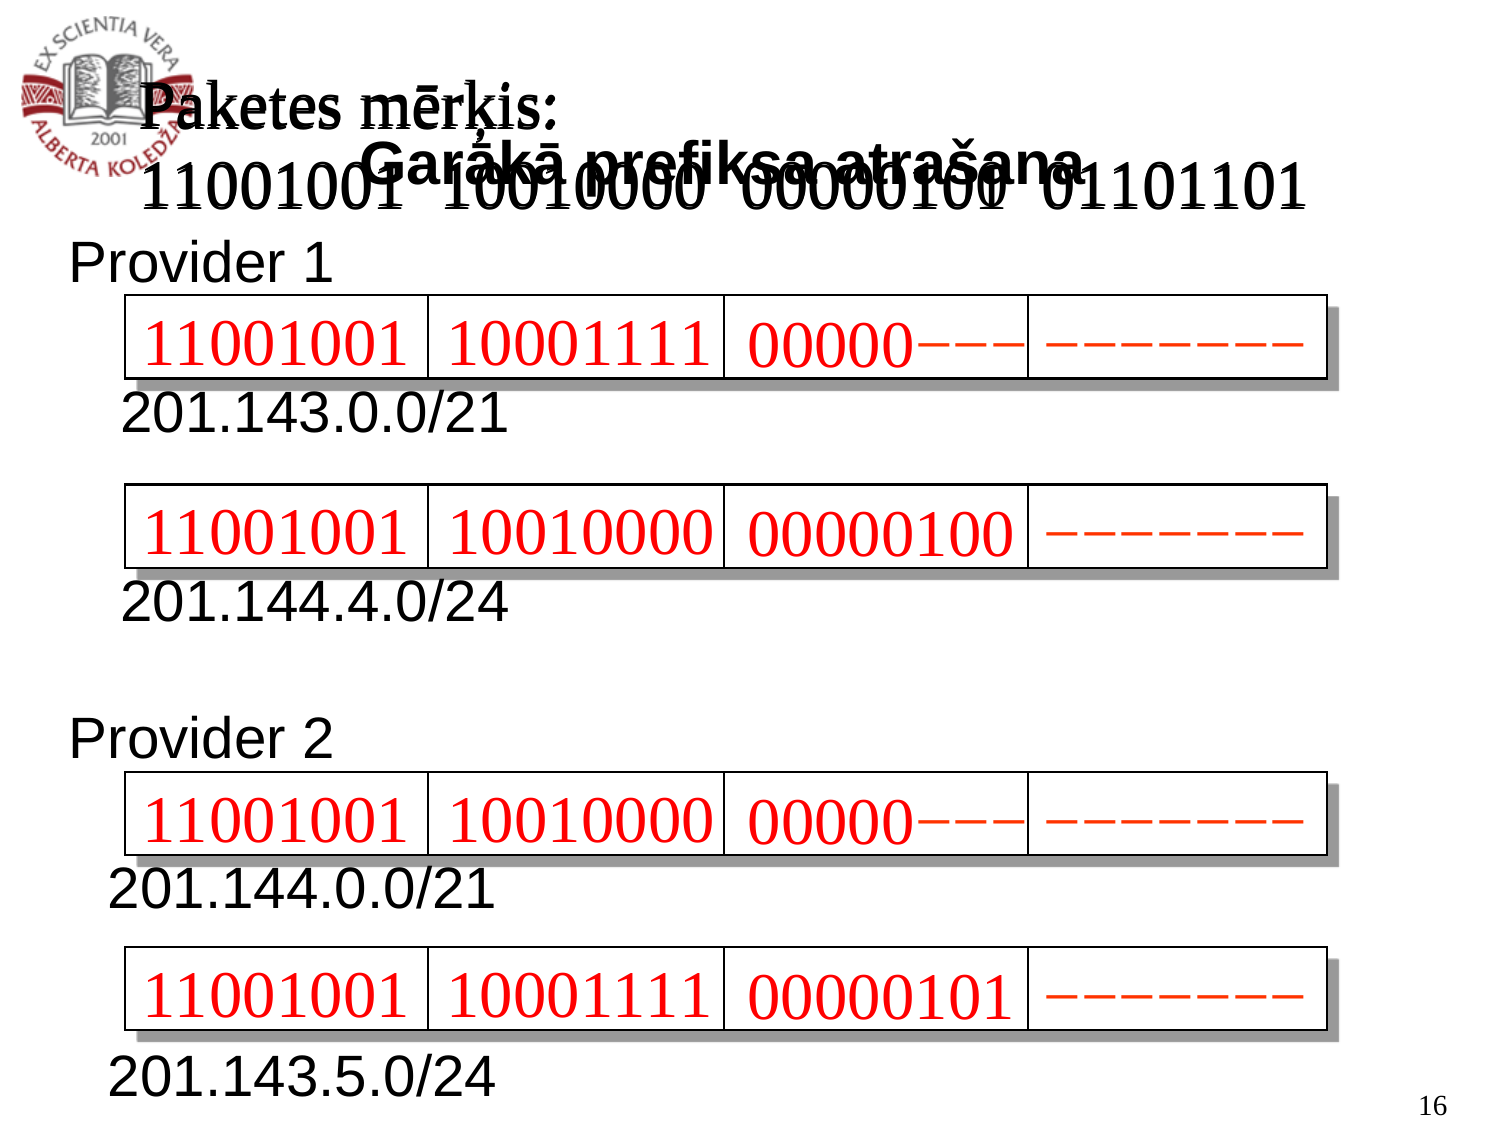

Paketes mērķis:
11001001 10010000 00000100 01101101
Paketes mērķis:
11001001 10010000 00000101 01101101
# Garākā prefiksa atrašana
Provider 1
11001001
10001111
00000−−−
−−−−−−−
201.143.0.0/21
11001001
10010000
00000100
−−−−−−−
201.144.4.0/24
Provider 2
11001001
10010000
00000−−−
−−−−−−−
201.144.0.0/21
11001001
10001111
00000101
−−−−−−−
201.143.5.0/24